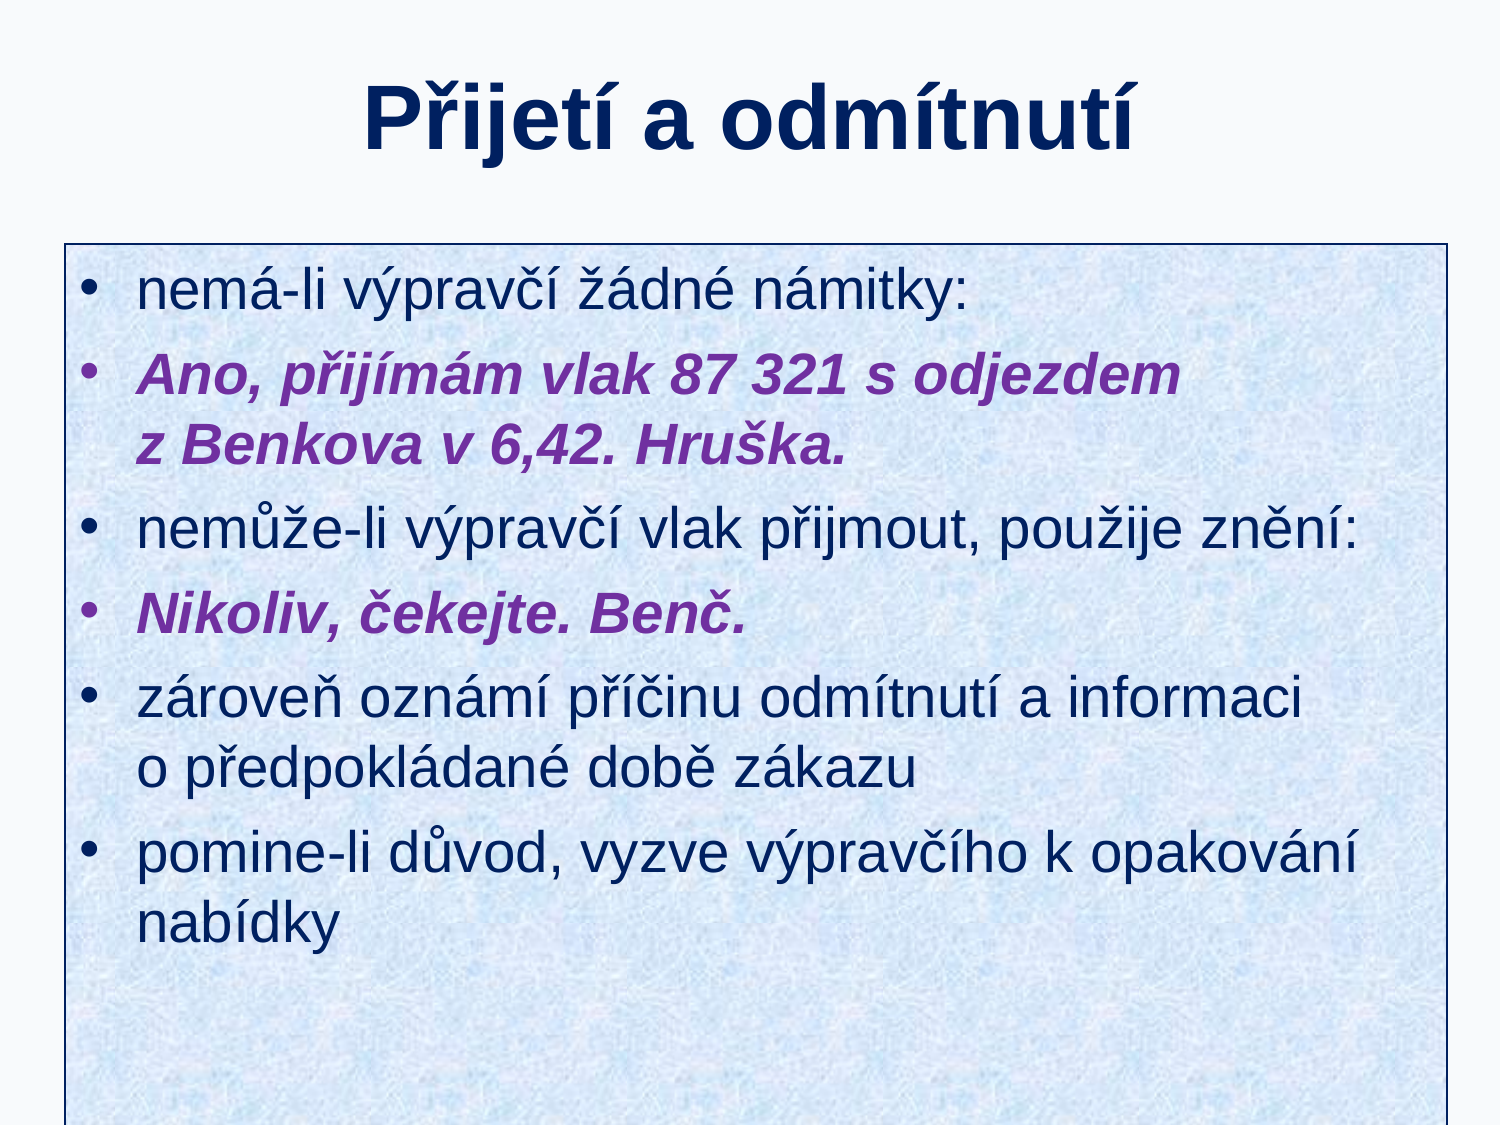

# Přijetí a odmítnutí
nemá-li výpravčí žádné námitky:
Ano, přijímám vlak 87 321 s odjezdem
z Benkova v 6,42. Hruška.
nemůže-li výpravčí vlak přijmout, použije znění:
Nikoliv, čekejte. Benč.
zároveň oznámí příčinu odmítnutí a informaci
o předpokládané době zákazu
pomine-li důvod, vyzve výpravčího k opakování nabídky